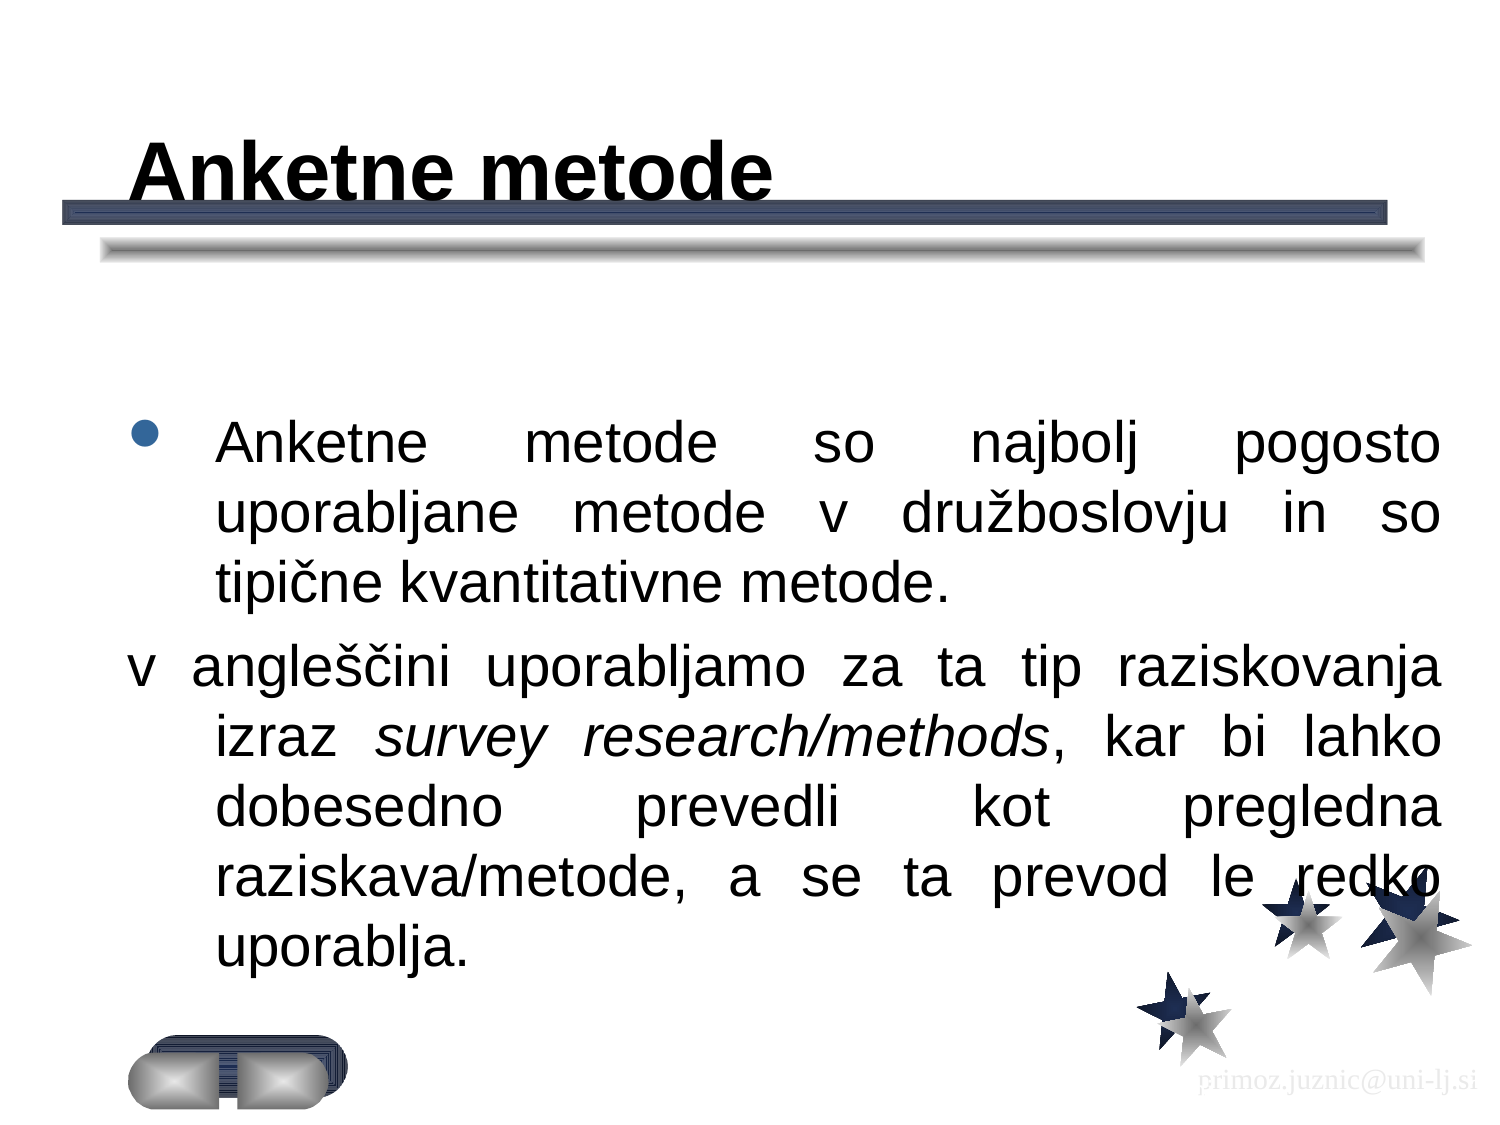

# Anketne metode
Anketne metode so najbolj pogosto uporabljane metode v družboslovju in so tipične kvantitativne metode.
v angleščini uporabljamo za ta tip raziskovanja izraz survey research/methods, kar bi lahko dobesedno prevedli kot pregledna raziskava/metode, a se ta prevod le redko uporablja.
Primoz Juznic, BINK, FF, Univerza v Ljubljani